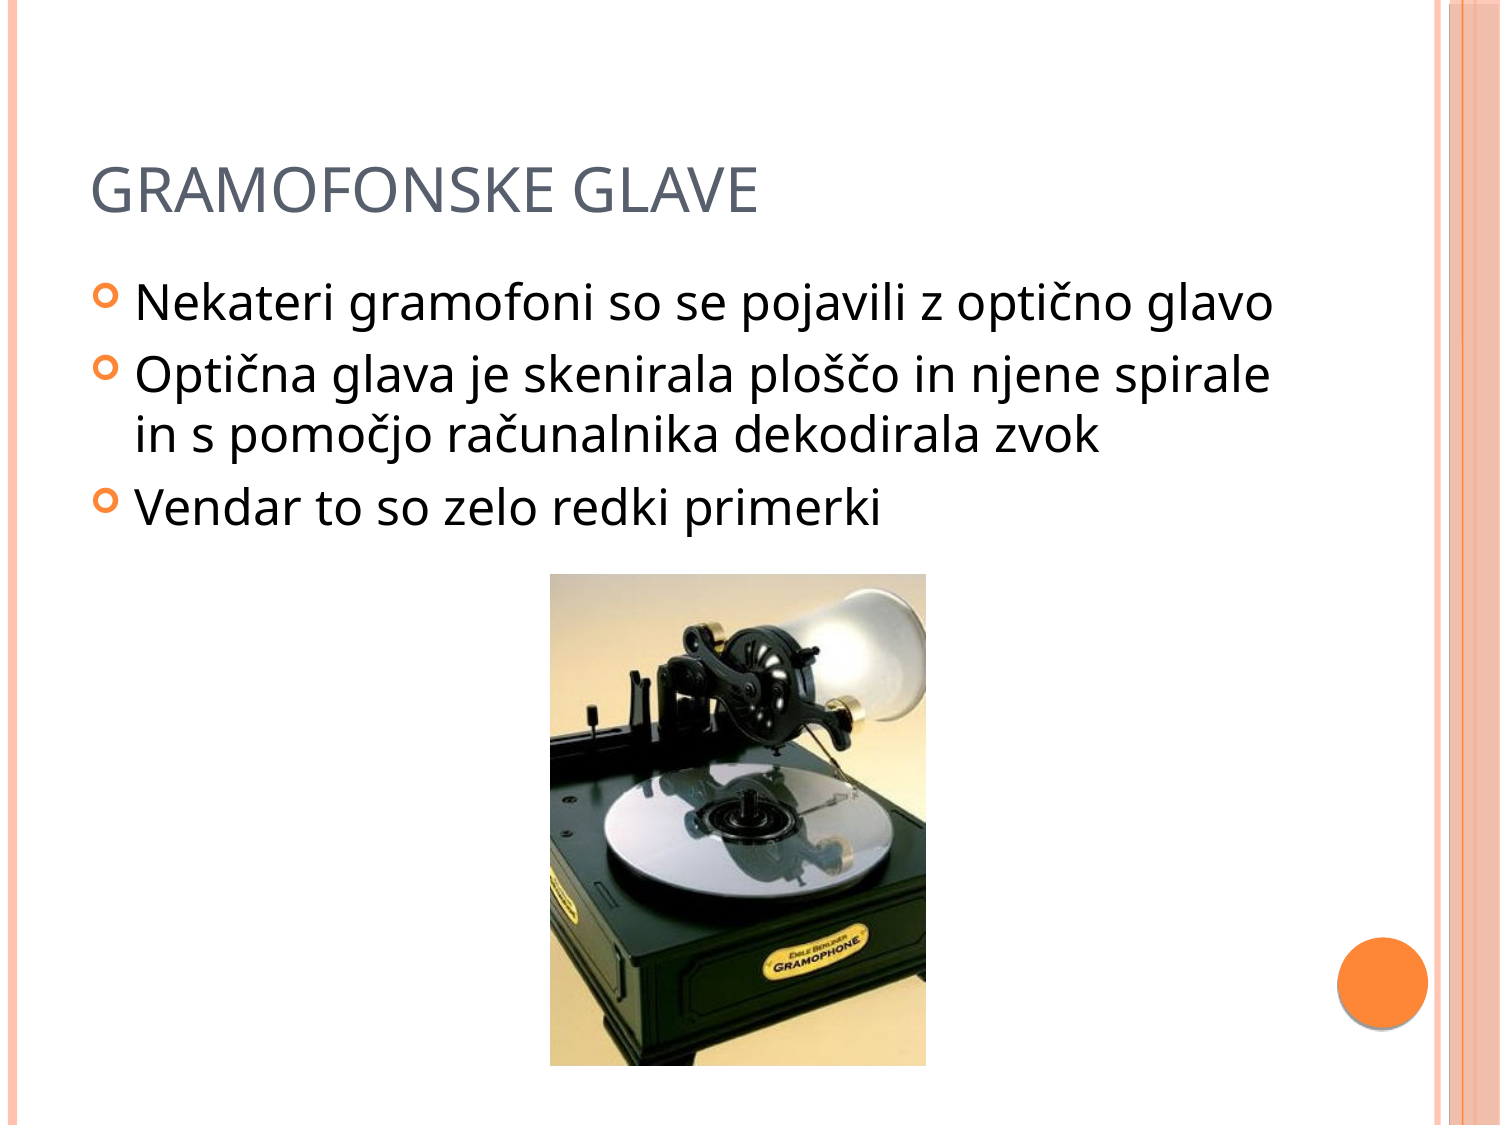

# Gramofonske glave
Nekateri gramofoni so se pojavili z optično glavo
Optična glava je skenirala ploščo in njene spirale in s pomočjo računalnika dekodirala zvok
Vendar to so zelo redki primerki